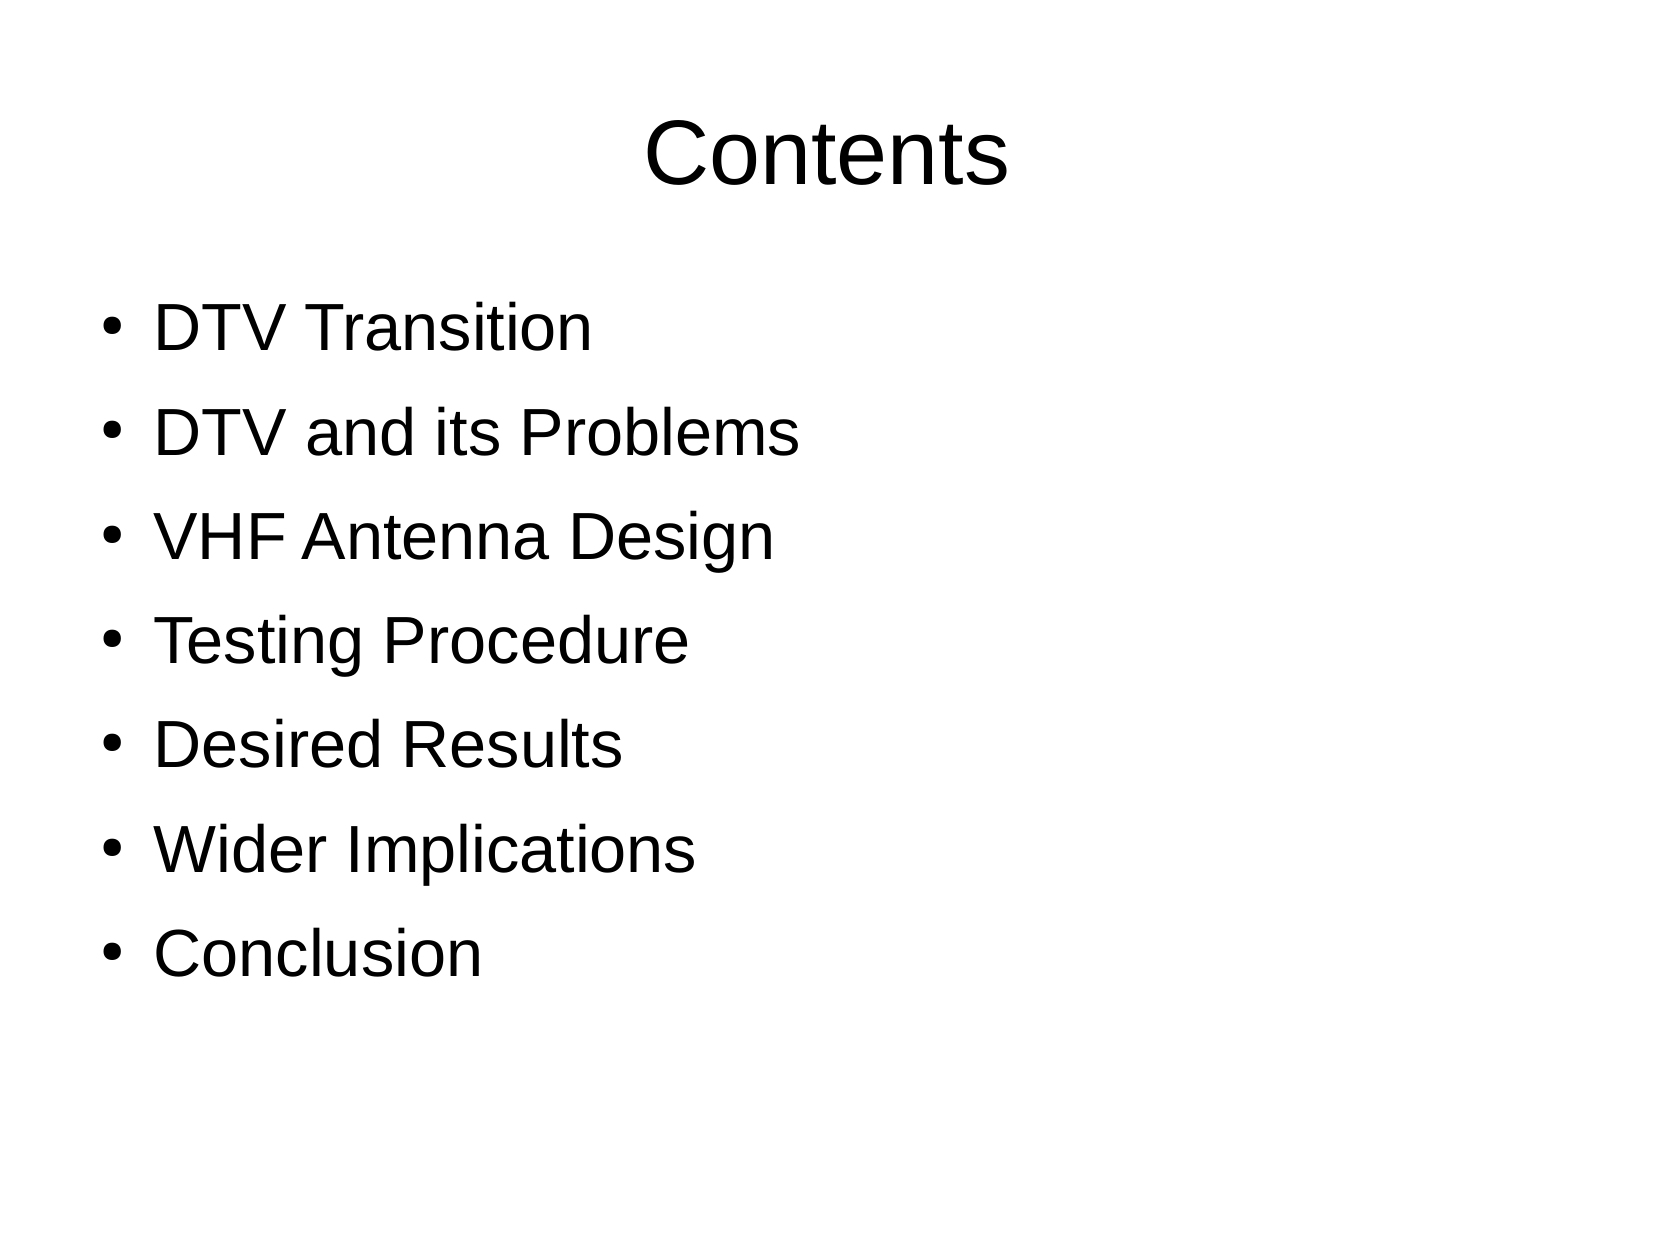

# Contents
DTV Transition
DTV and its Problems
VHF Antenna Design
Testing Procedure
Desired Results
Wider Implications
Conclusion